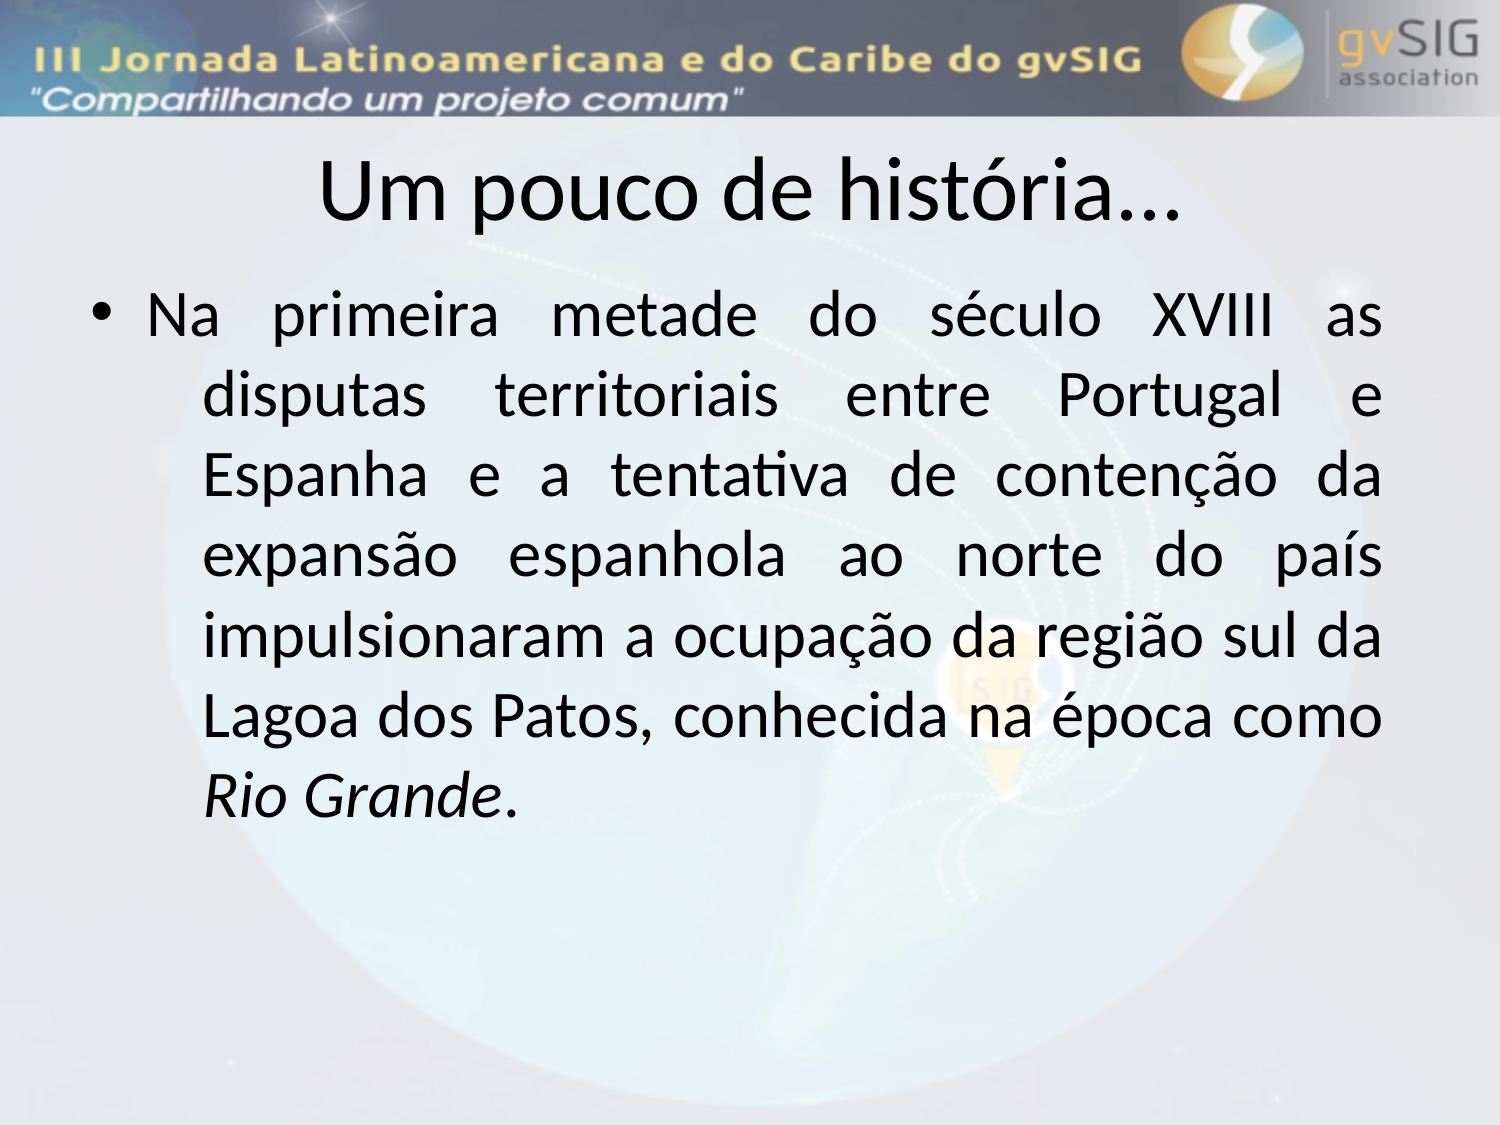

# Um pouco de história...
Na primeira metade do século XVIII as disputas territoriais entre Portugal e Espanha e a tentativa de contenção da expansão espanhola ao norte do país impulsionaram a ocupação da região sul da Lagoa dos Patos, conhecida na época como Rio Grande.